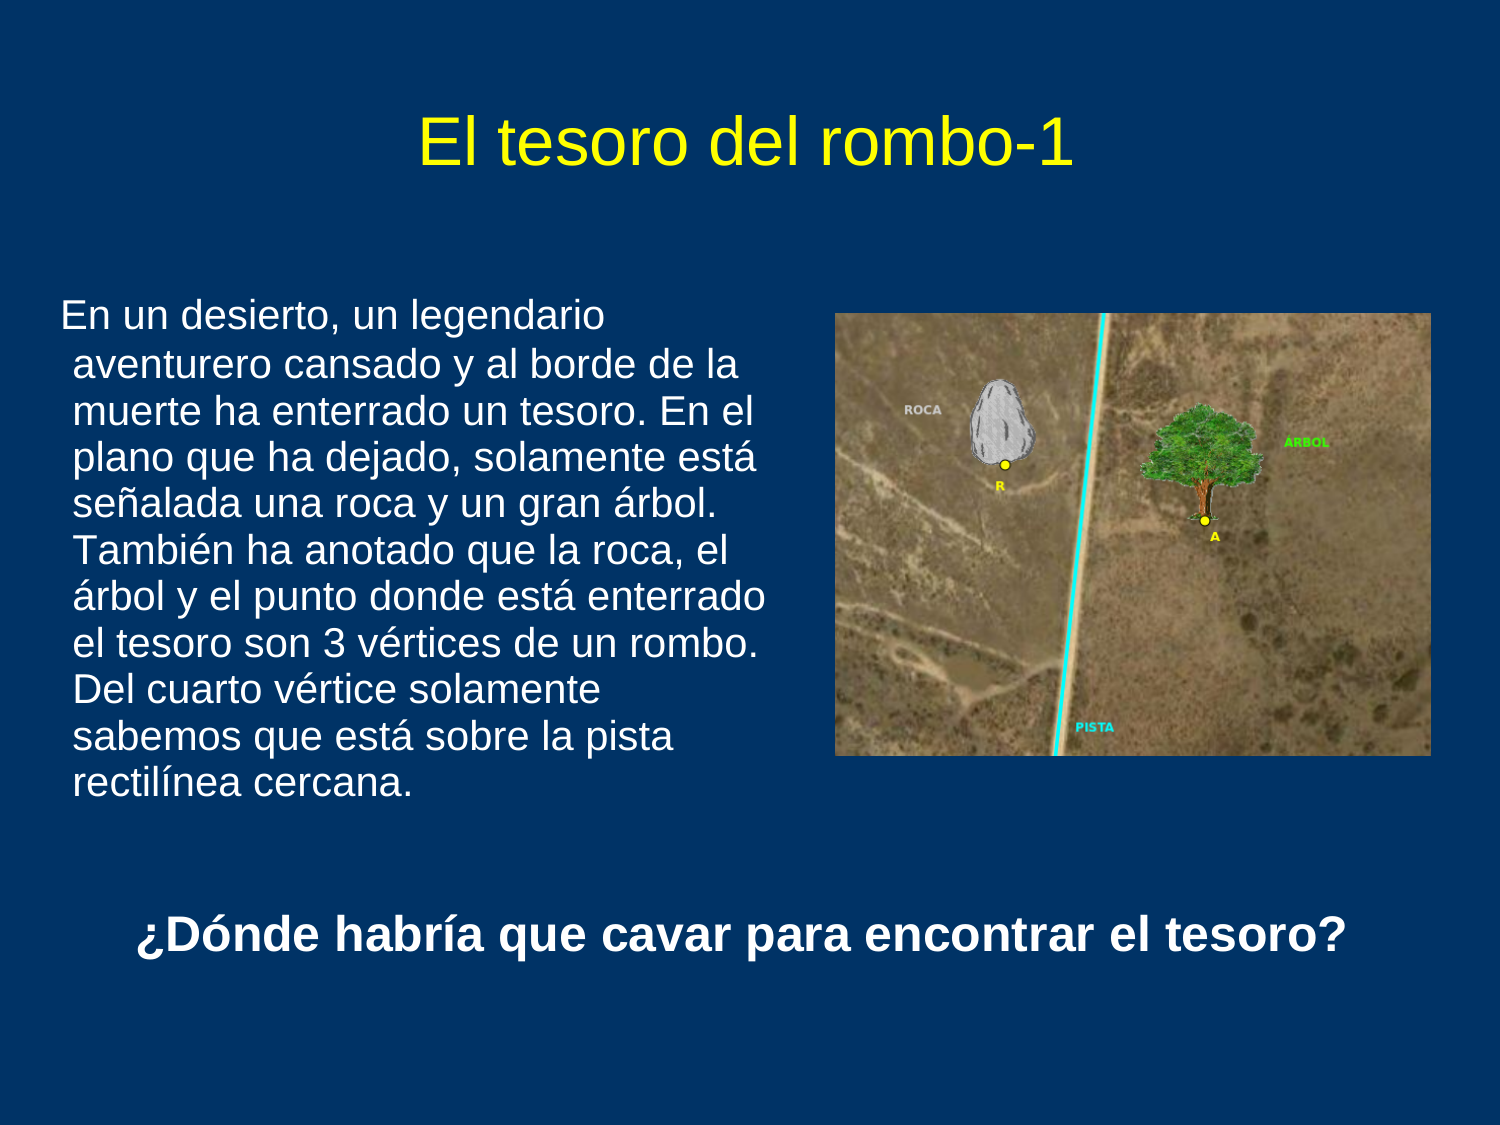

# El tesoro del rombo-1
 En un desierto, un legendario aventurero cansado y al borde de la muerte ha enterrado un tesoro. En el plano que ha dejado, solamente está señalada una roca y un gran árbol. También ha anotado que la roca, el árbol y el punto donde está enterrado el tesoro son 3 vértices de un rombo. Del cuarto vértice solamente sabemos que está sobre la pista rectilínea cercana.
¿Dónde habría que cavar para encontrar el tesoro?